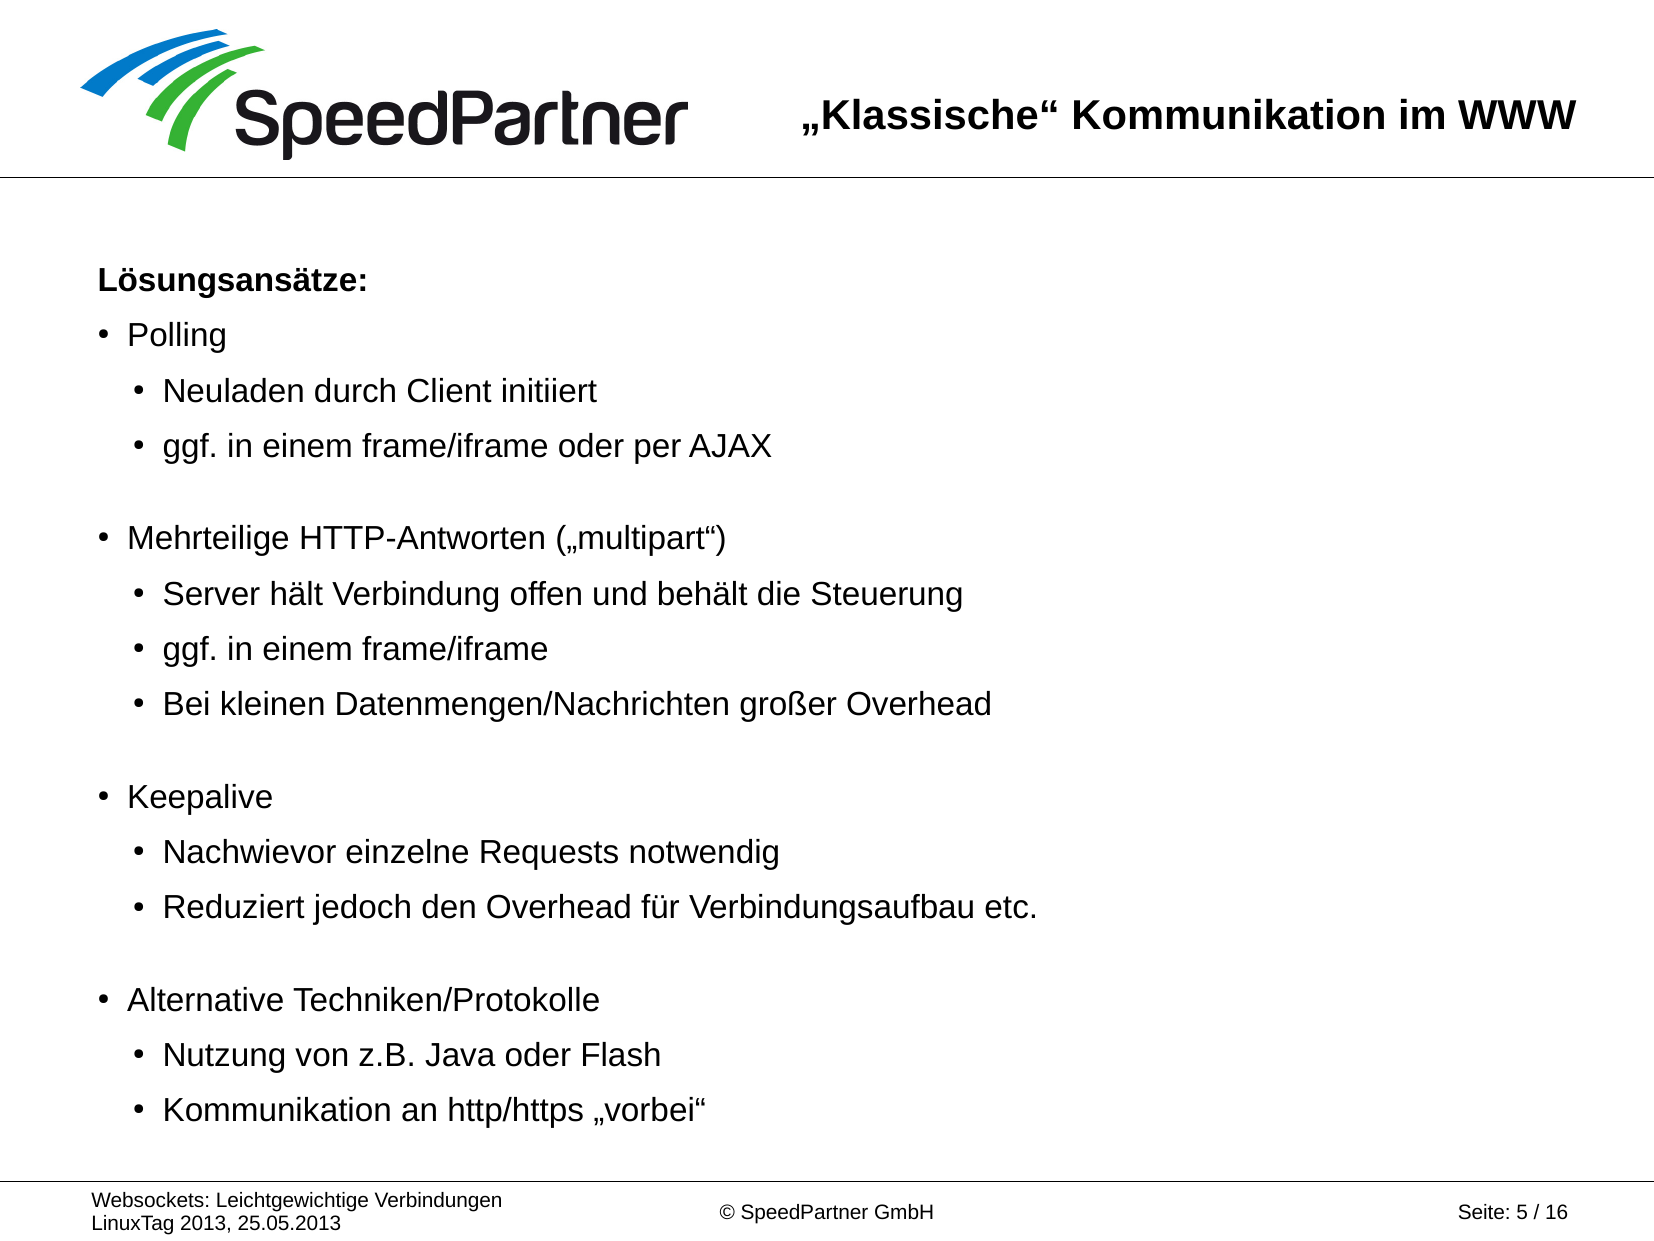

# „Klassische“ Kommunikation im WWW
Lösungsansätze:
Polling
Neuladen durch Client initiiert
ggf. in einem frame/iframe oder per AJAX
Mehrteilige HTTP-Antworten („multipart“)
Server hält Verbindung offen und behält die Steuerung
ggf. in einem frame/iframe
Bei kleinen Datenmengen/Nachrichten großer Overhead
Keepalive
Nachwievor einzelne Requests notwendig
Reduziert jedoch den Overhead für Verbindungsaufbau etc.
Alternative Techniken/Protokolle
Nutzung von z.B. Java oder Flash
Kommunikation an http/https „vorbei“